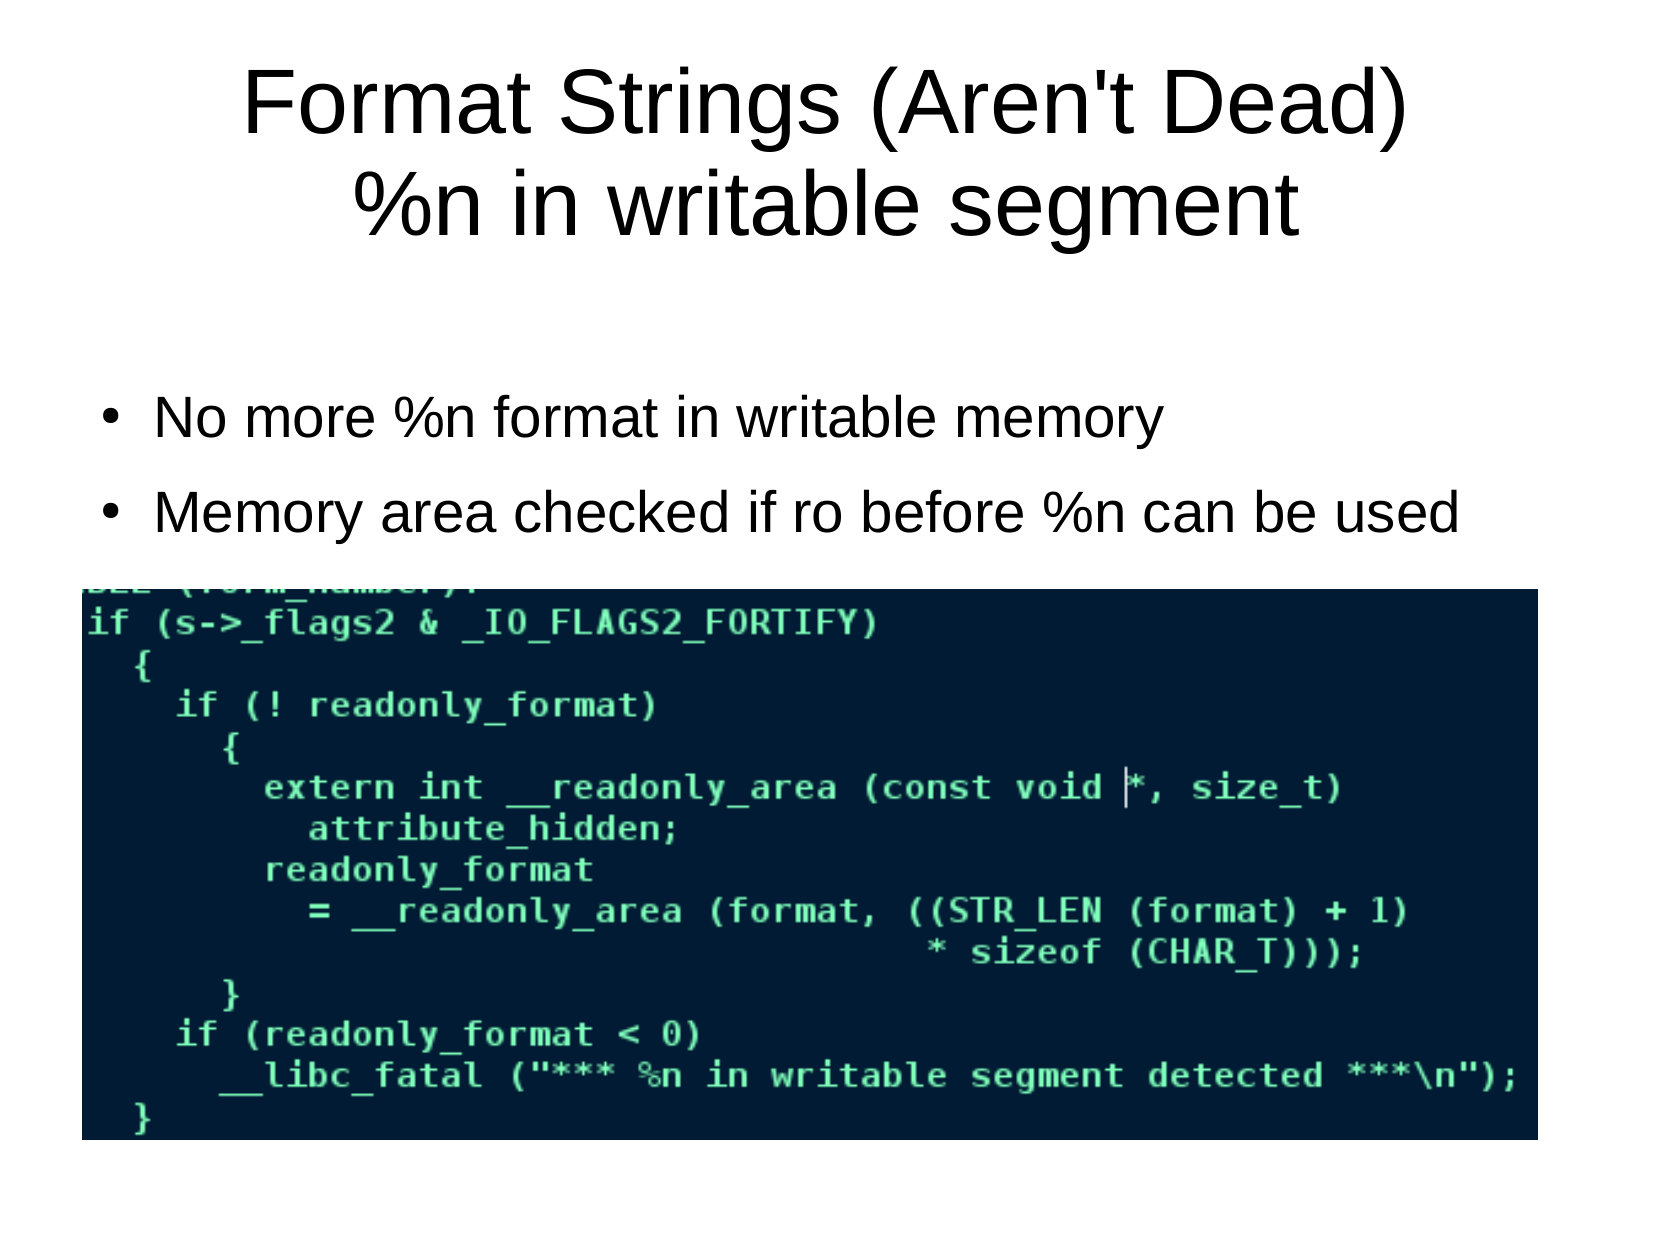

# Format Strings (Aren't Dead) %n in writable segment
No more %n format in writable memory
Memory area checked if ro before %n can be used